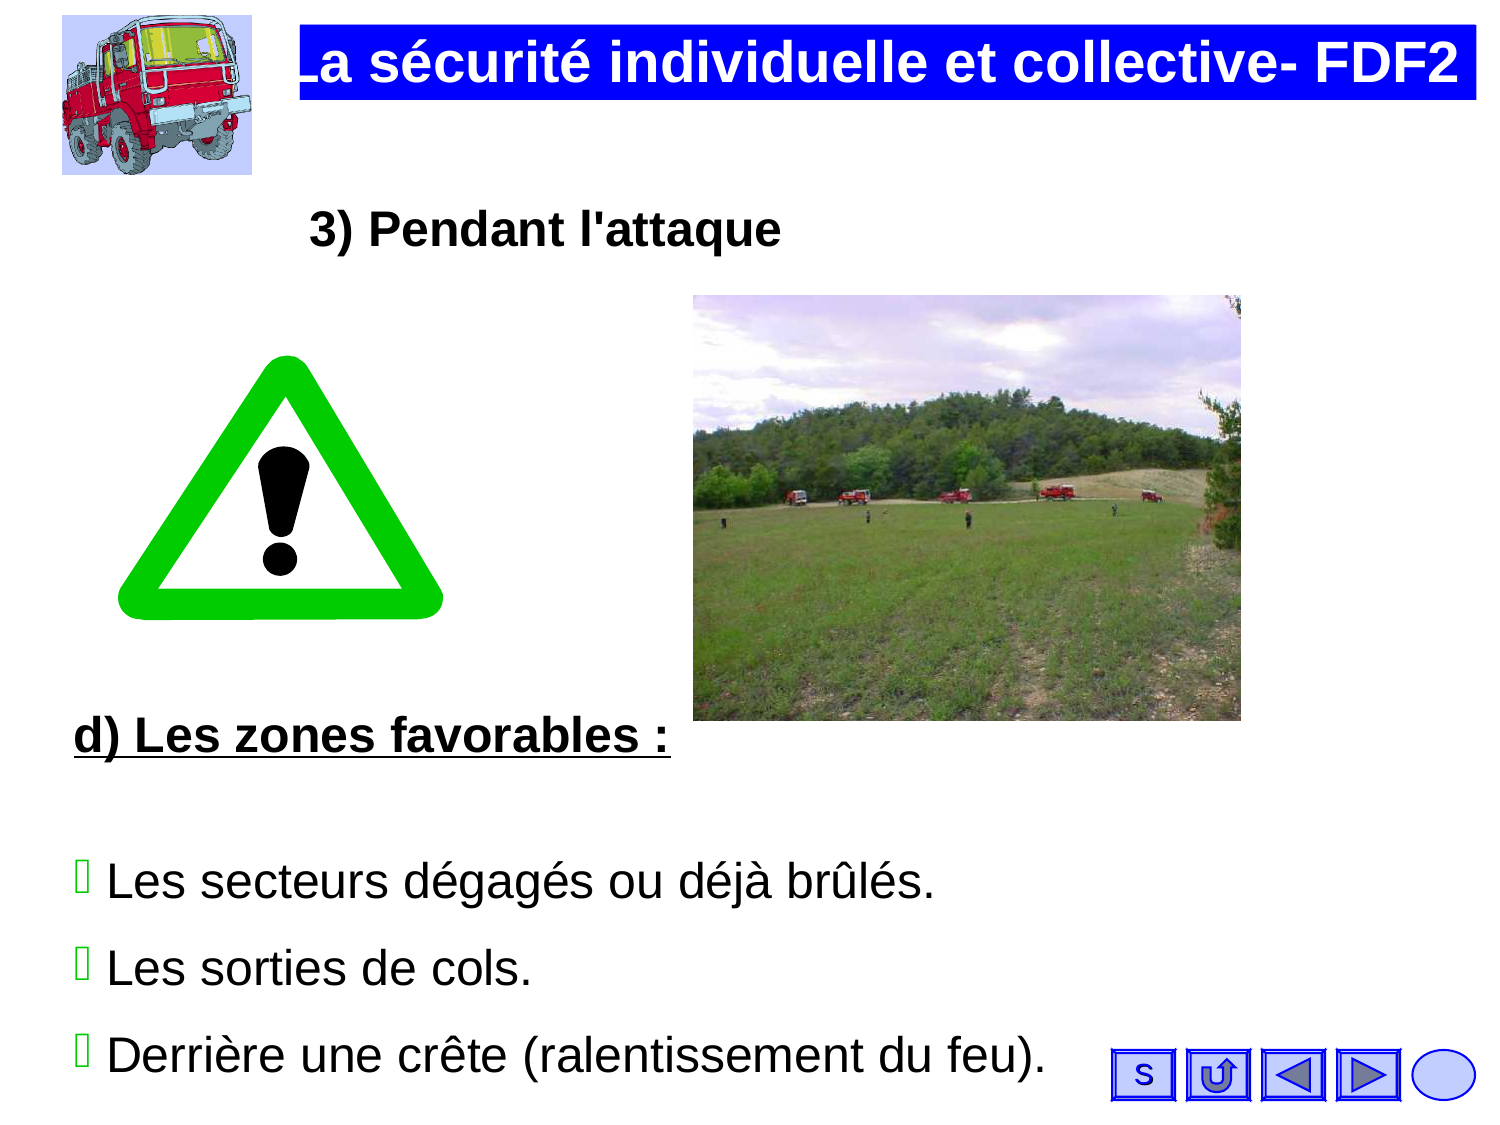

FDF2
La sécurité individuelle et collective- FDF2
La surveillance active - FDF2
3) Pendant l'attaque
d) Les zones favorables :
 Les secteurs dégagés ou déjà brûlés.
 Les sorties de cols.
 Derrière une crête (ralentissement du feu).